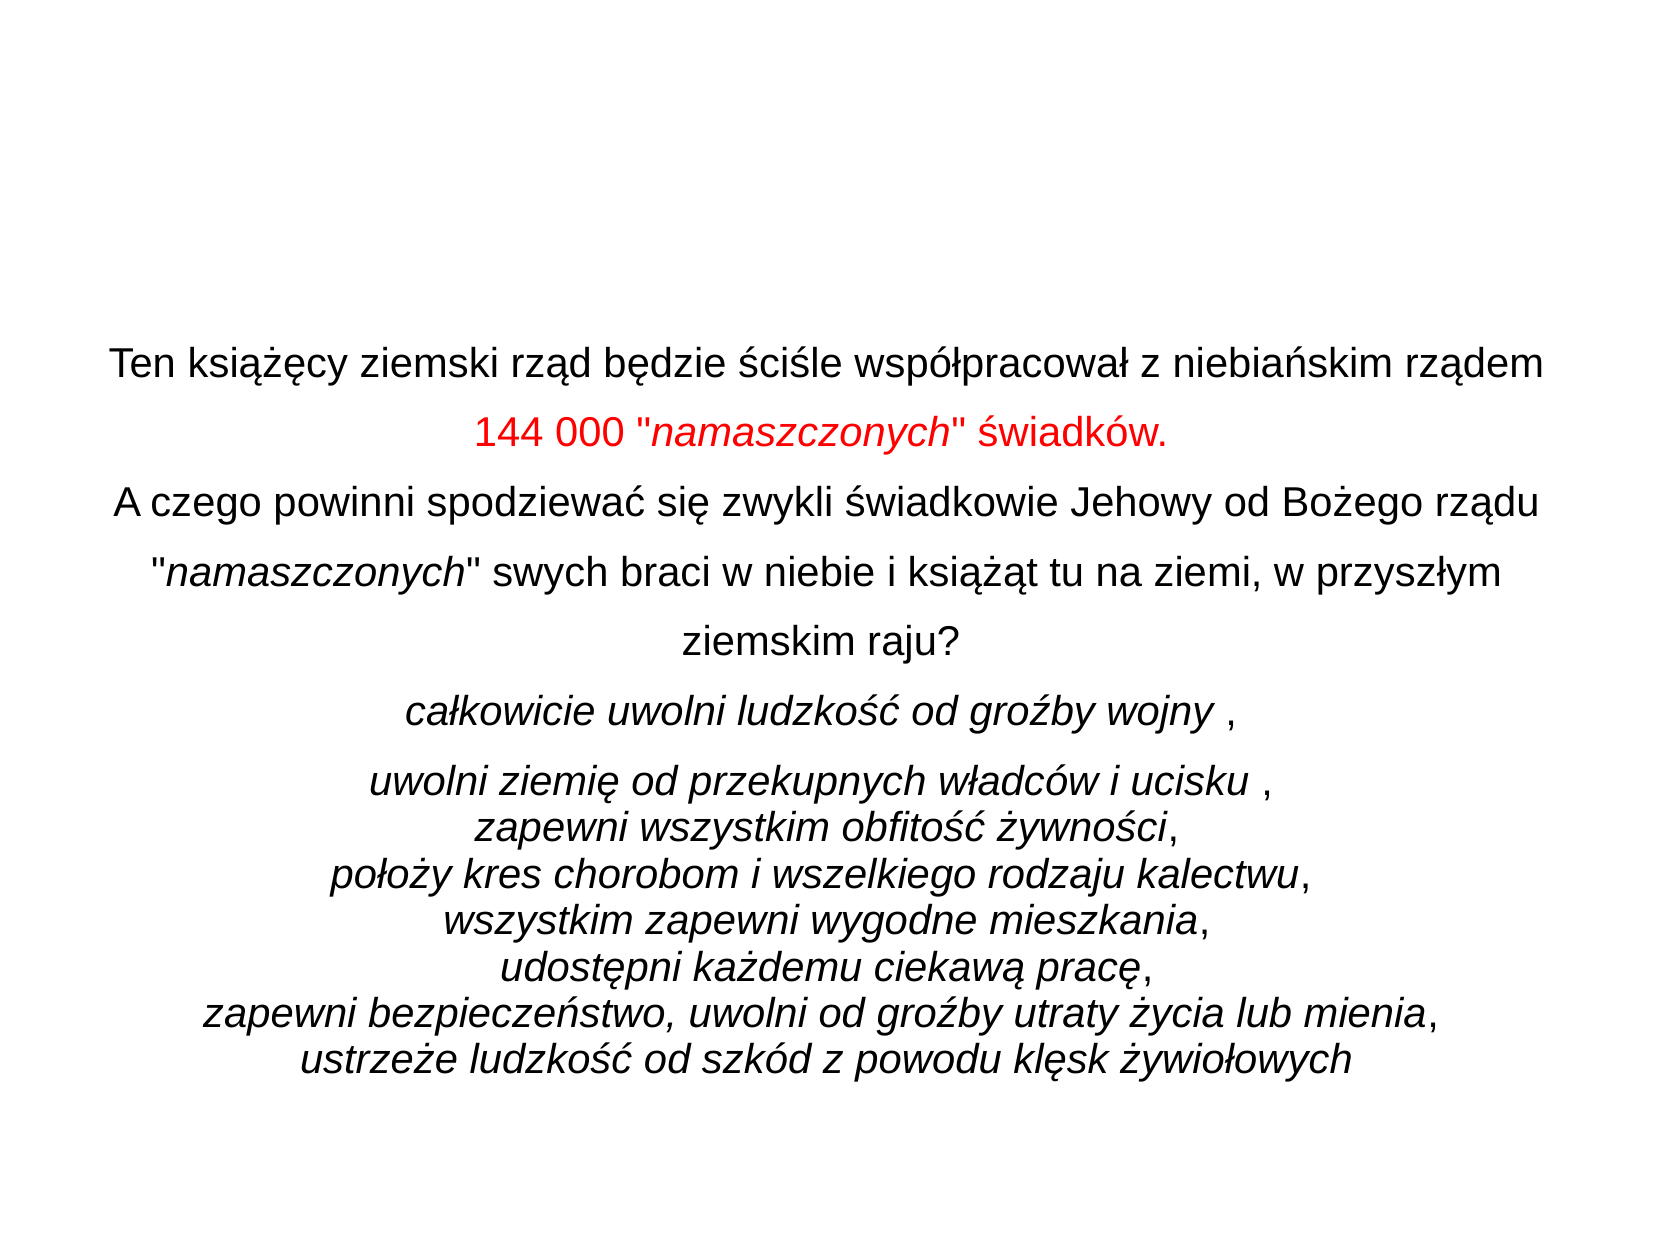

#
Ten książęcy ziemski rząd będzie ściśle współpracował z niebiańskim rządem 144 000 "namaszczonych" świadków.
A czego powinni spodziewać się zwykli świadkowie Jehowy od Bożego rządu "namaszczonych" swych braci w niebie i książąt tu na ziemi, w przyszłym ziemskim raju?
całkowicie uwolni ludzkość od groźby wojny ,
uwolni ziemię od przekupnych władców i ucisku ,
zapewni wszystkim obfitość żywności,
położy kres chorobom i wszelkiego rodzaju kalectwu,
wszystkim zapewni wygodne mieszkania,
udostępni każdemu ciekawą pracę,
zapewni bezpieczeństwo, uwolni od groźby utraty życia lub mienia,
ustrzeże ludzkość od szkód z powodu klęsk żywiołowych